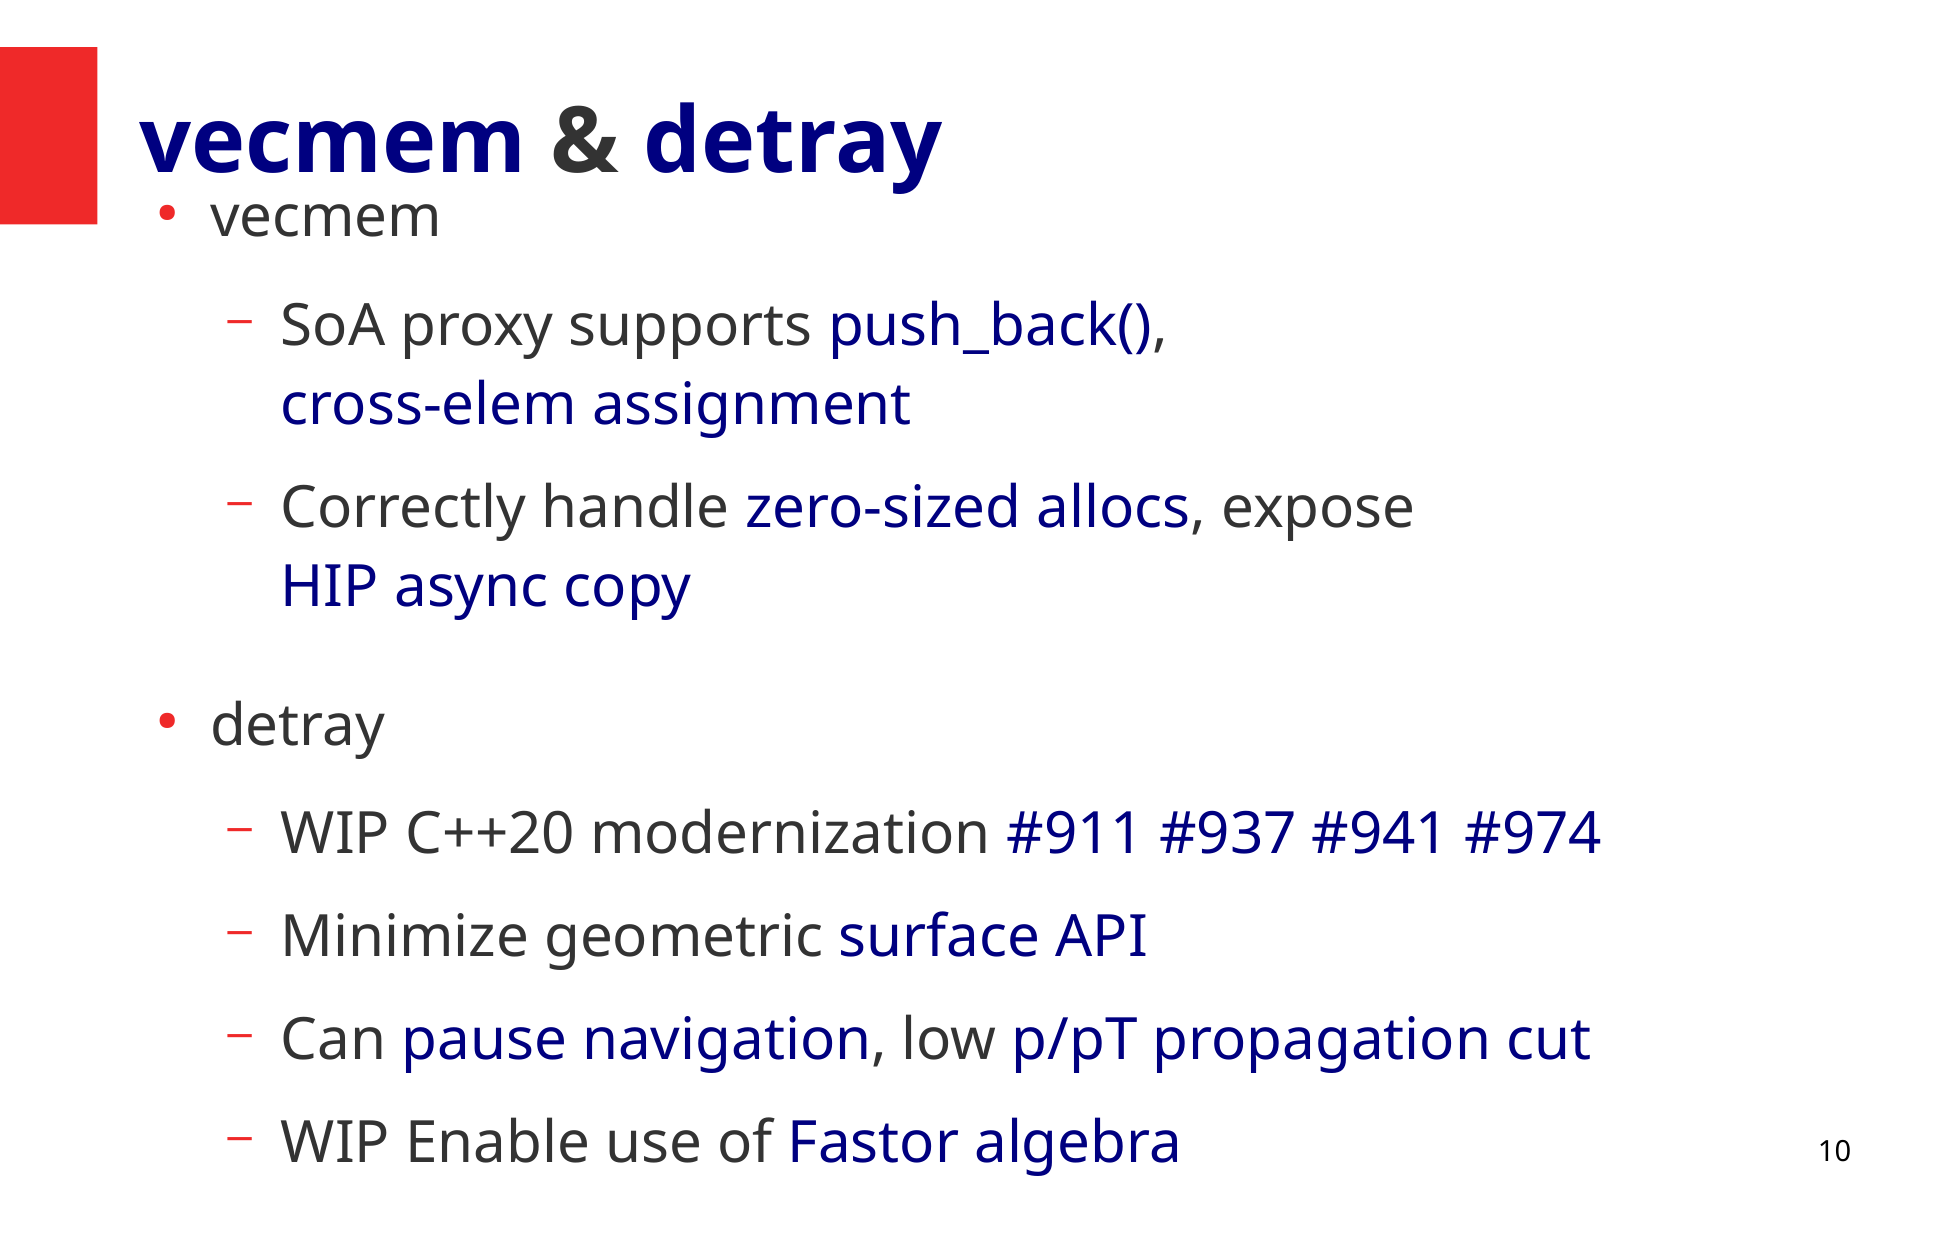

# vecmem & detray
vecmem
SoA proxy supports push_back(), cross-elem assignment
Correctly handle zero-sized allocs, expose HIP async copy
detray
WIP C++20 modernization #911 #937 #941 #974
Minimize geometric surface API
Can pause navigation, low p/pT propagation cut
WIP Enable use of Fastor algebra
10